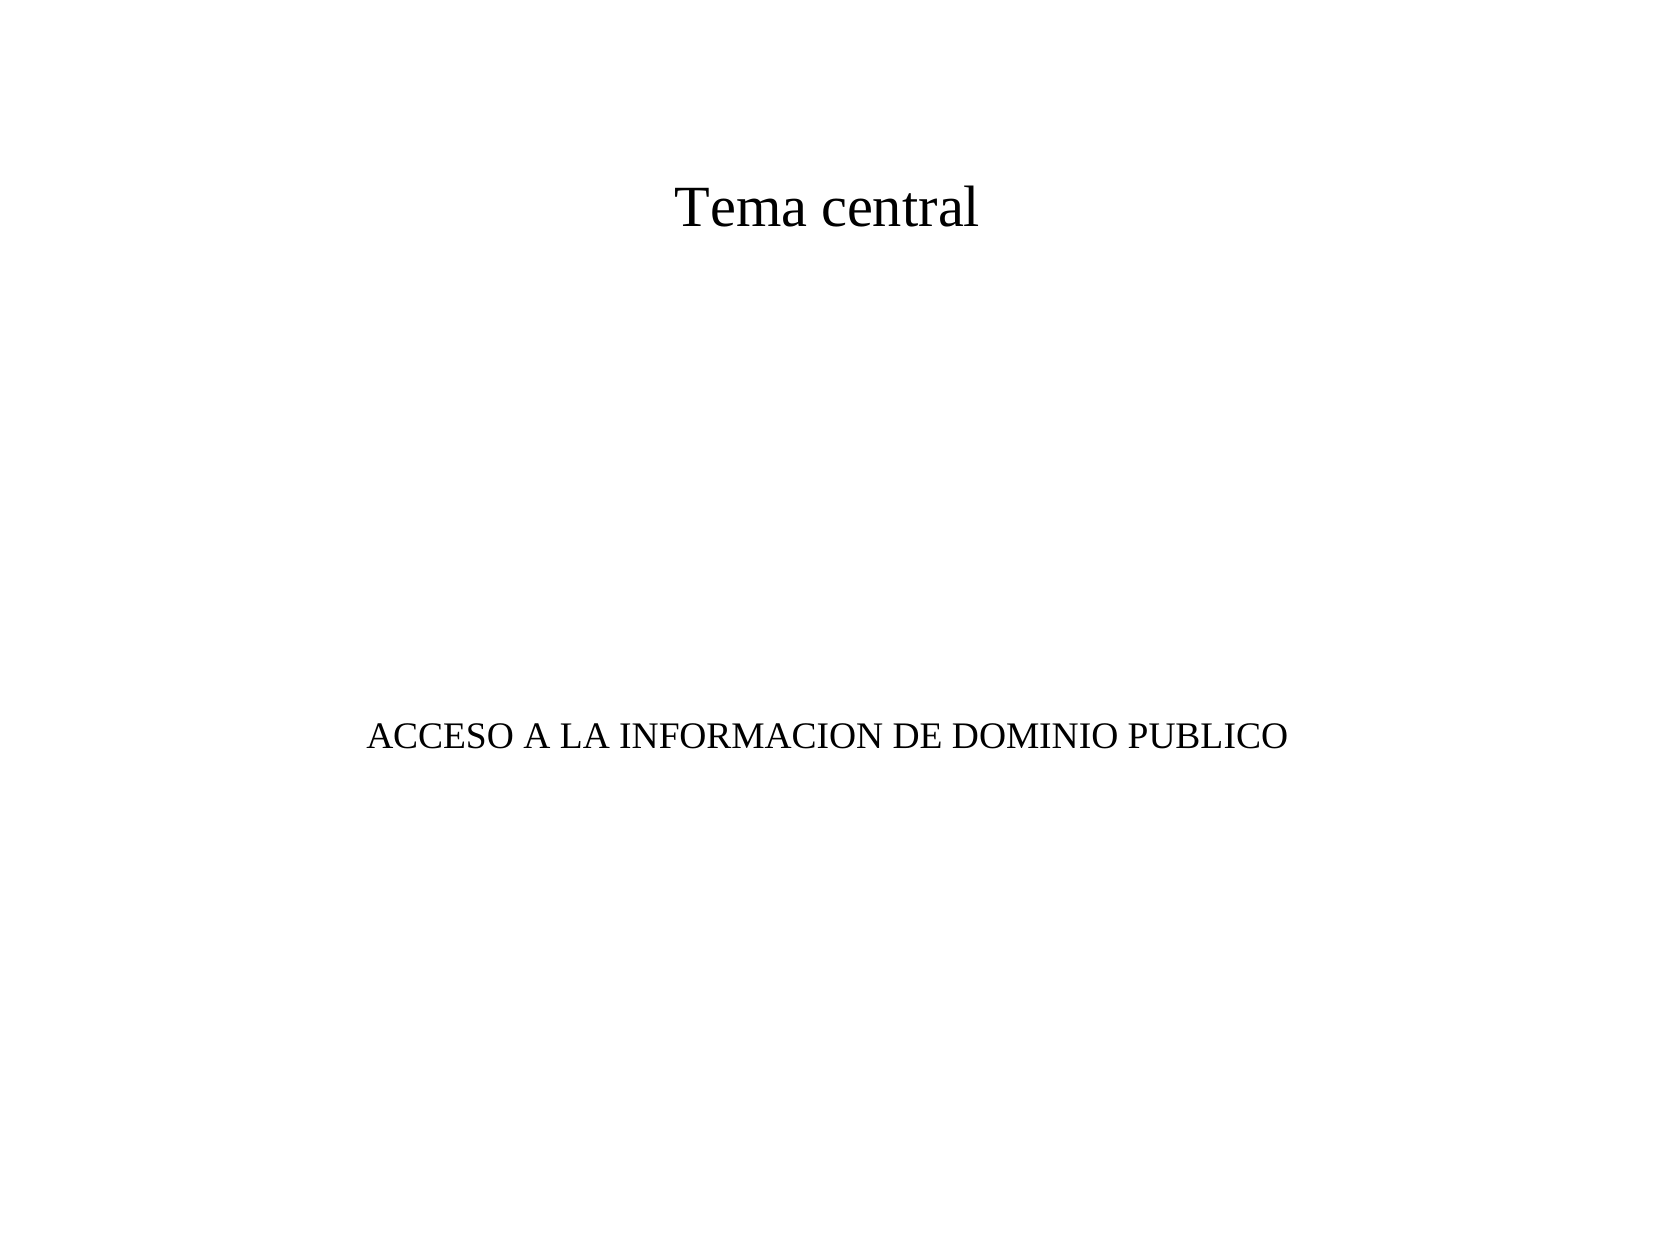

# Tema central
ACCESO A LA INFORMACION DE DOMINIO PUBLICO